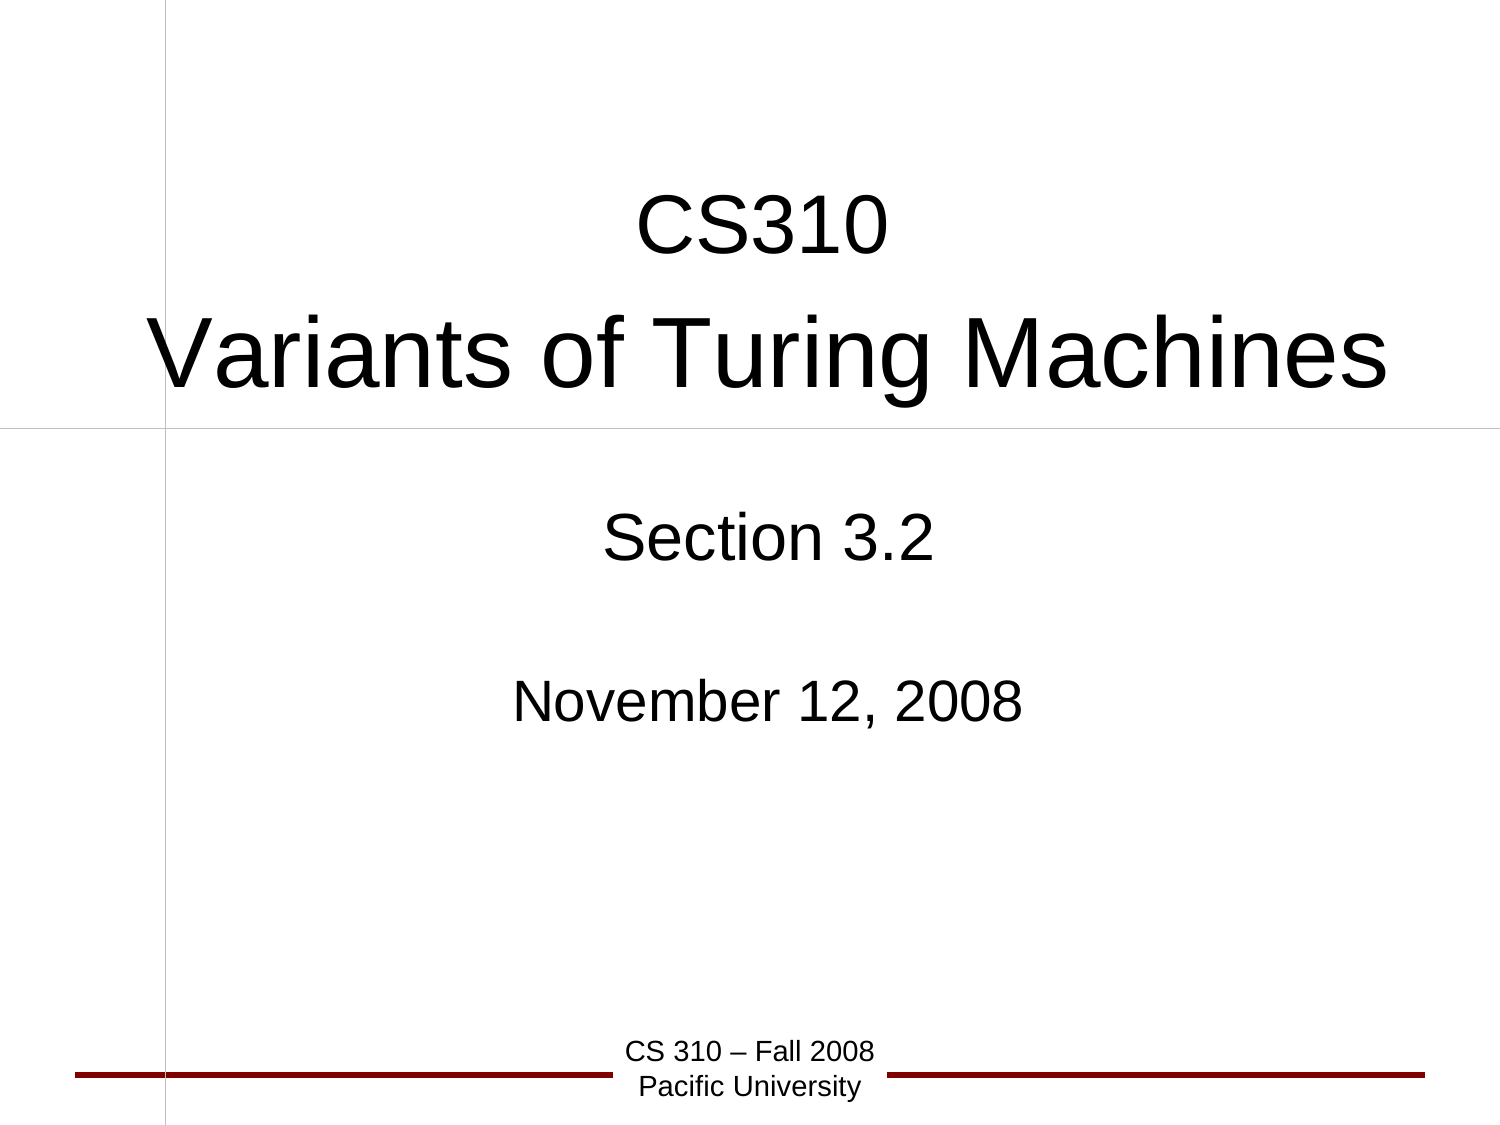

# CS310
Variants of Turing Machines
Section 3.2
November 12, 2008